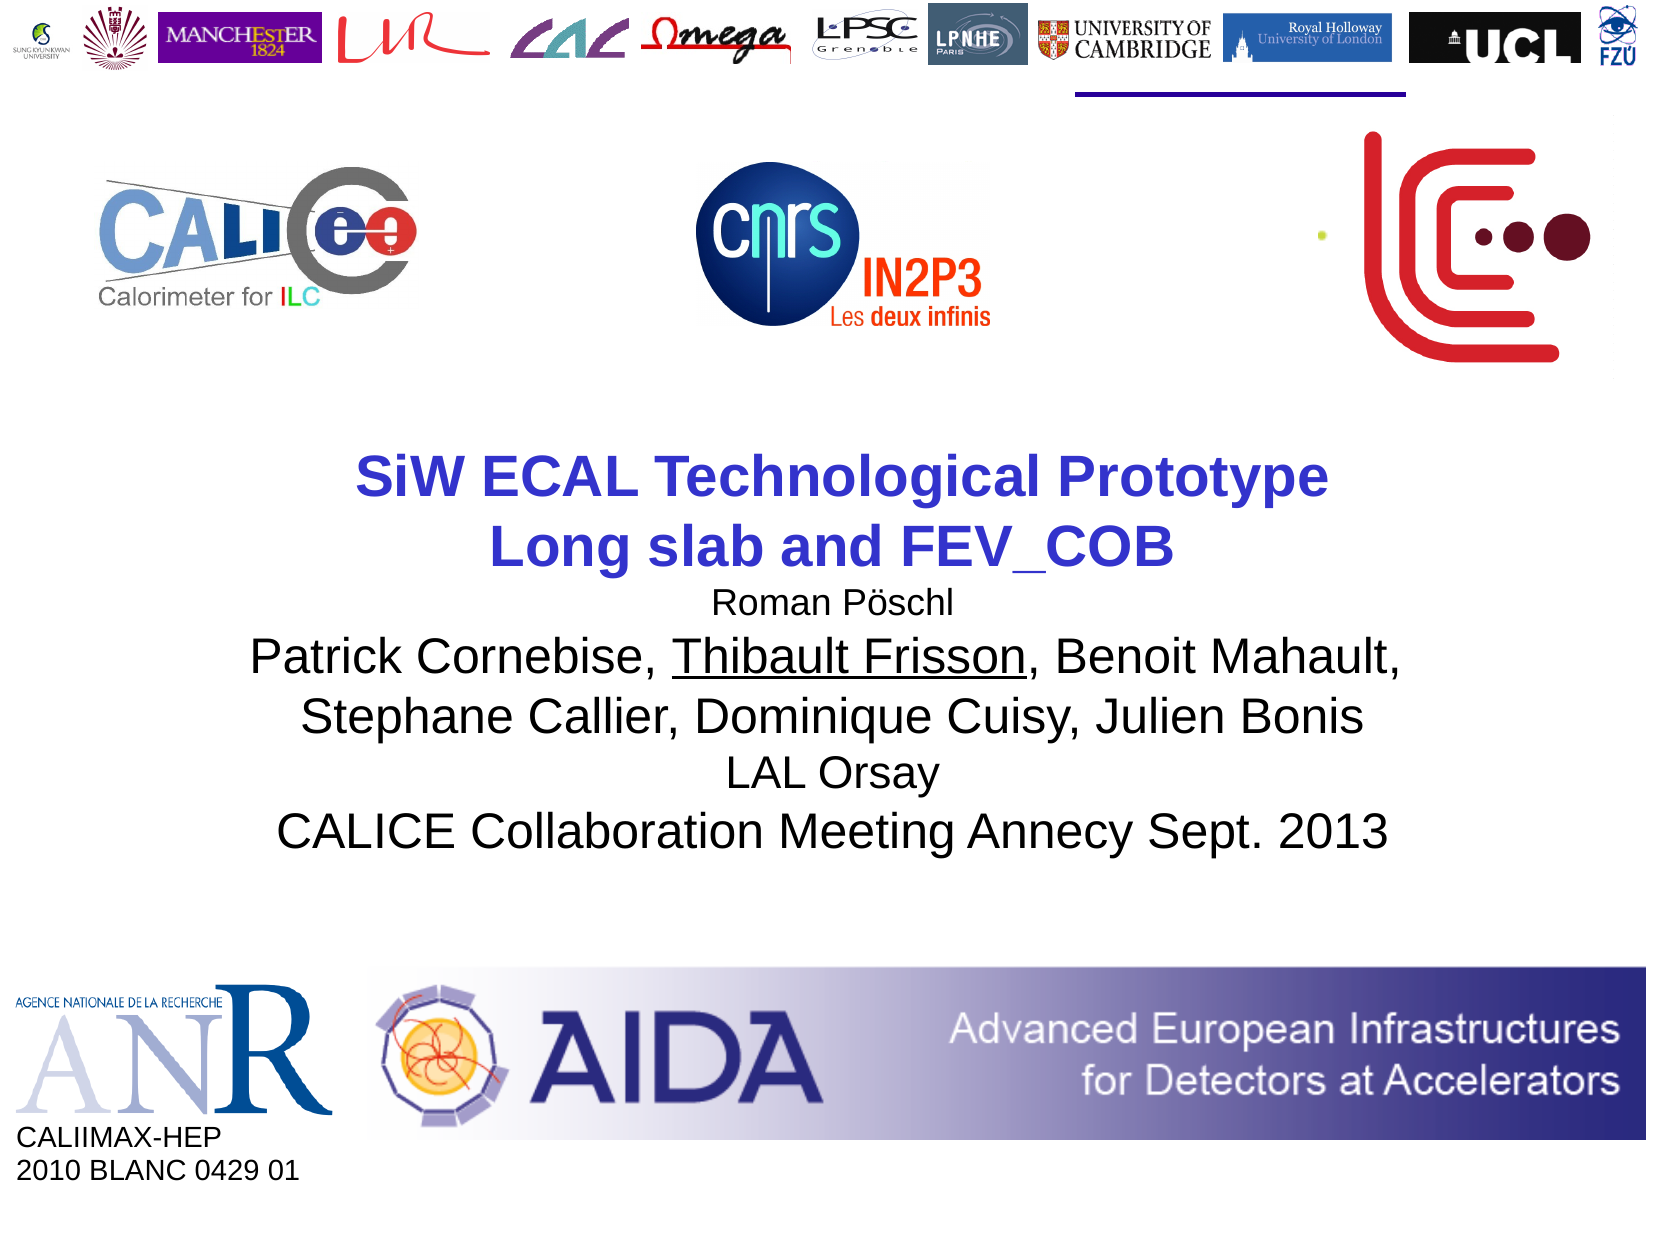

# SiW ECAL Technological Prototype Long slab and FEV_COB Roman Pöschl Patrick Cornebise, Thibault Frisson, Benoit Mahault, Stephane Callier, Dominique Cuisy, Julien Bonis LAL Orsay CALICE Collaboration Meeting Annecy Sept. 2013
CALIIMAX-HEP
2010 BLANC 0429 01